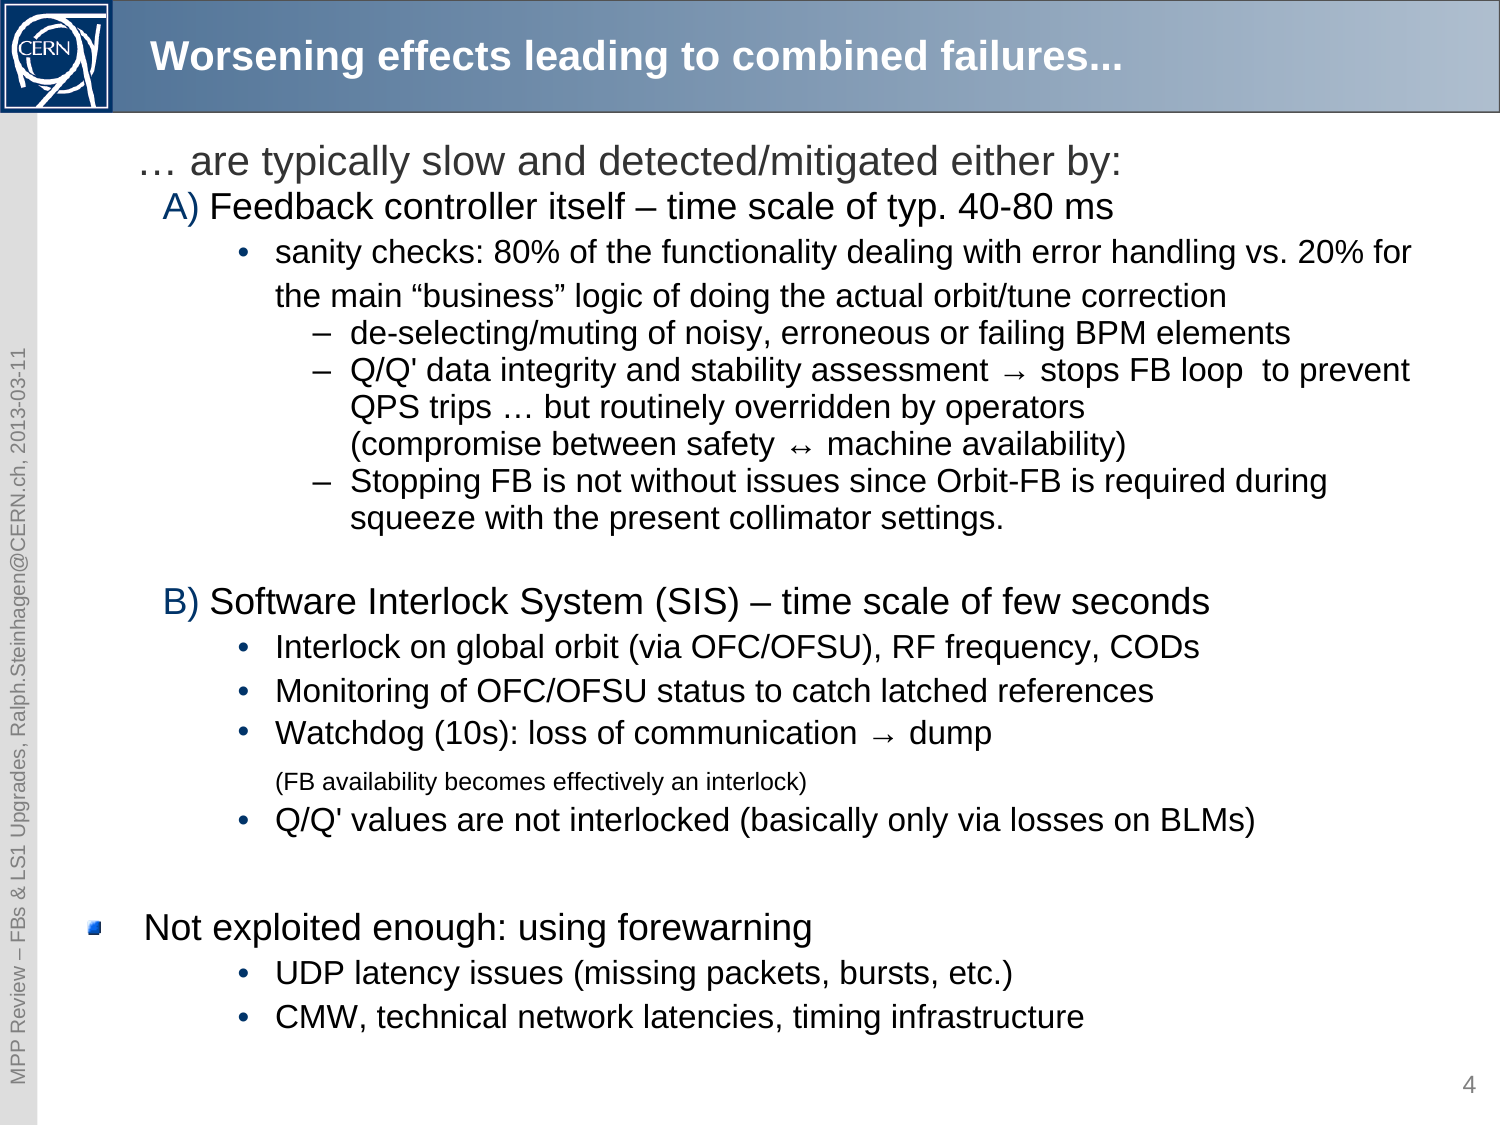

# Worsening effects leading to combined failures...
 … are typically slow and detected/mitigated either by:
Feedback controller itself – time scale of typ. 40-80 ms
sanity checks: 80% of the functionality dealing with error handling vs. 20% for the main “business” logic of doing the actual orbit/tune correction
de-selecting/muting of noisy, erroneous or failing BPM elements
Q/Q' data integrity and stability assessment → stops FB loop to prevent QPS trips … but routinely overridden by operators 		(compromise between safety ↔ machine availability)
Stopping FB is not without issues since Orbit-FB is required during squeeze with the present collimator settings.
Software Interlock System (SIS) – time scale of few seconds
Interlock on global orbit (via OFC/OFSU), RF frequency, CODs
Monitoring of OFC/OFSU status to catch latched references
Watchdog (10s): loss of communication → dump 	 	 (FB availability becomes effectively an interlock)
Q/Q' values are not interlocked (basically only via losses on BLMs)
Not exploited enough: using forewarning
UDP latency issues (missing packets, bursts, etc.)
CMW, technical network latencies, timing infrastructure